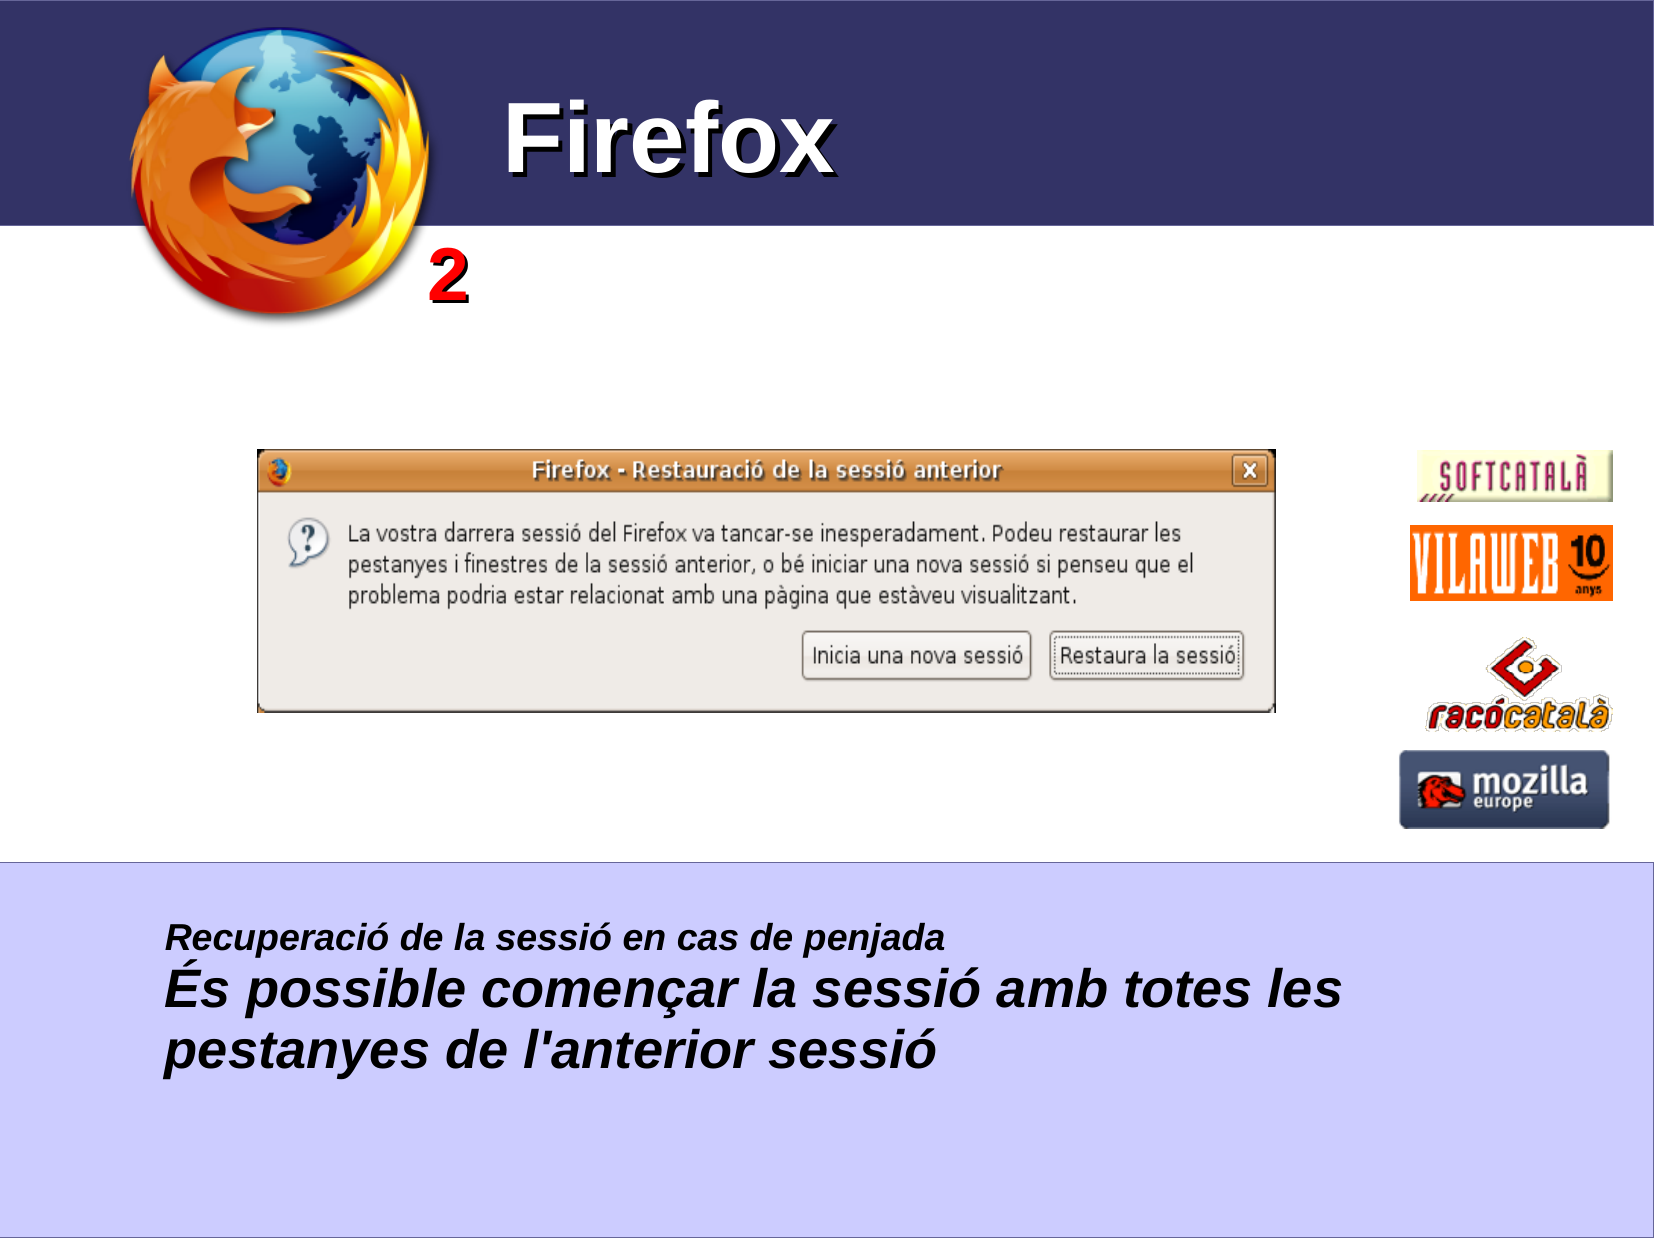

Firefox
2
Recuperació de la sessió en cas de penjada
És possible començar la sessió amb totes les pestanyes de l'anterior sessió